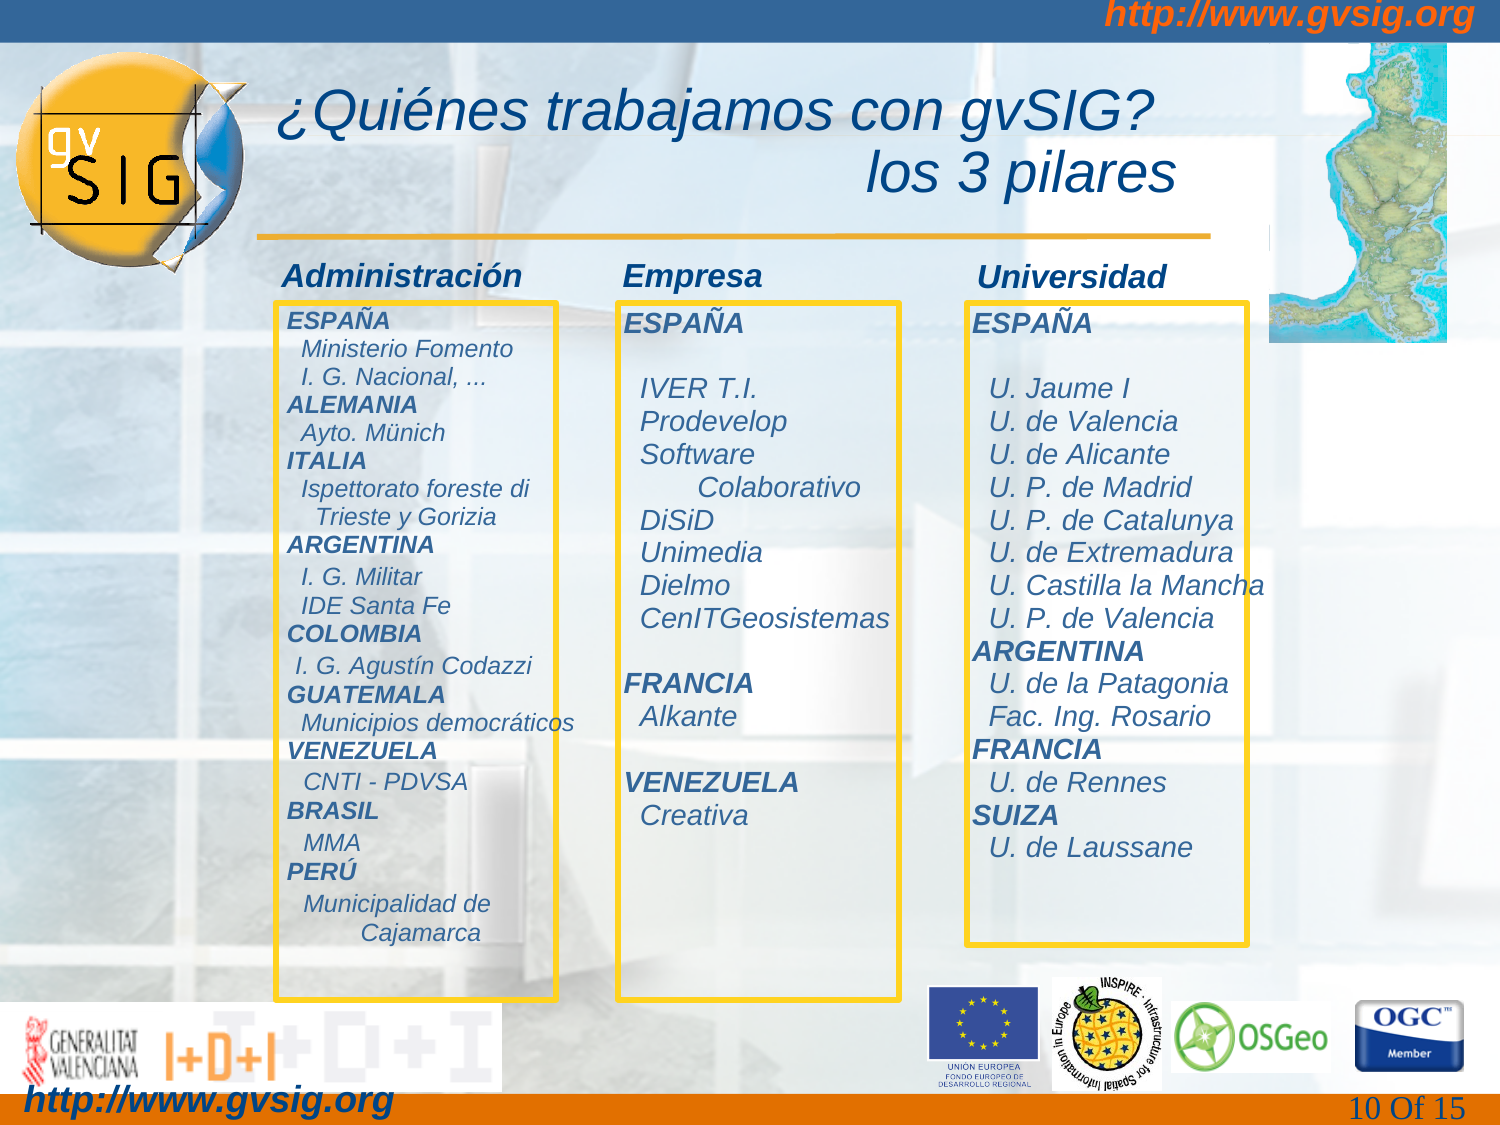

¿Quiénes trabajamos con gvSIG?
								los 3 pilares
Empresa
Administración
Universidad
ESPAÑA
 Ministerio Fomento
 I. G. Nacional, ...
ALEMANIA
 Ayto. Münich
ITALIA
 Ispettorato foreste di
 Trieste y Gorizia
ARGENTINA
 I. G. Militar
 IDE Santa Fe
COLOMBIA
 I. G. Agustín Codazzi
GUATEMALA
 Municipios democráticos
VENEZUELA
 CNTI - PDVSA
BRASIL
 MMA
PERÚ
 Municipalidad de 		Cajamarca
ESPAÑA
 IVER T.I.
 Prodevelop
 Software 			Colaborativo
 DiSiD
 Unimedia
 Dielmo
 CenITGeosistemas
FRANCIA
 Alkante
VENEZUELA
 Creativa
ESPAÑA
 U. Jaume I
 U. de Valencia
 U. de Alicante
 U. P. de Madrid
 U. P. de Catalunya
 U. de Extremadura
 U. Castilla la Mancha
 U. P. de Valencia
ARGENTINA
 U. de la Patagonia
 Fac. Ing. Rosario
FRANCIA
 U. de Rennes
SUIZA
 U. de Laussane
10